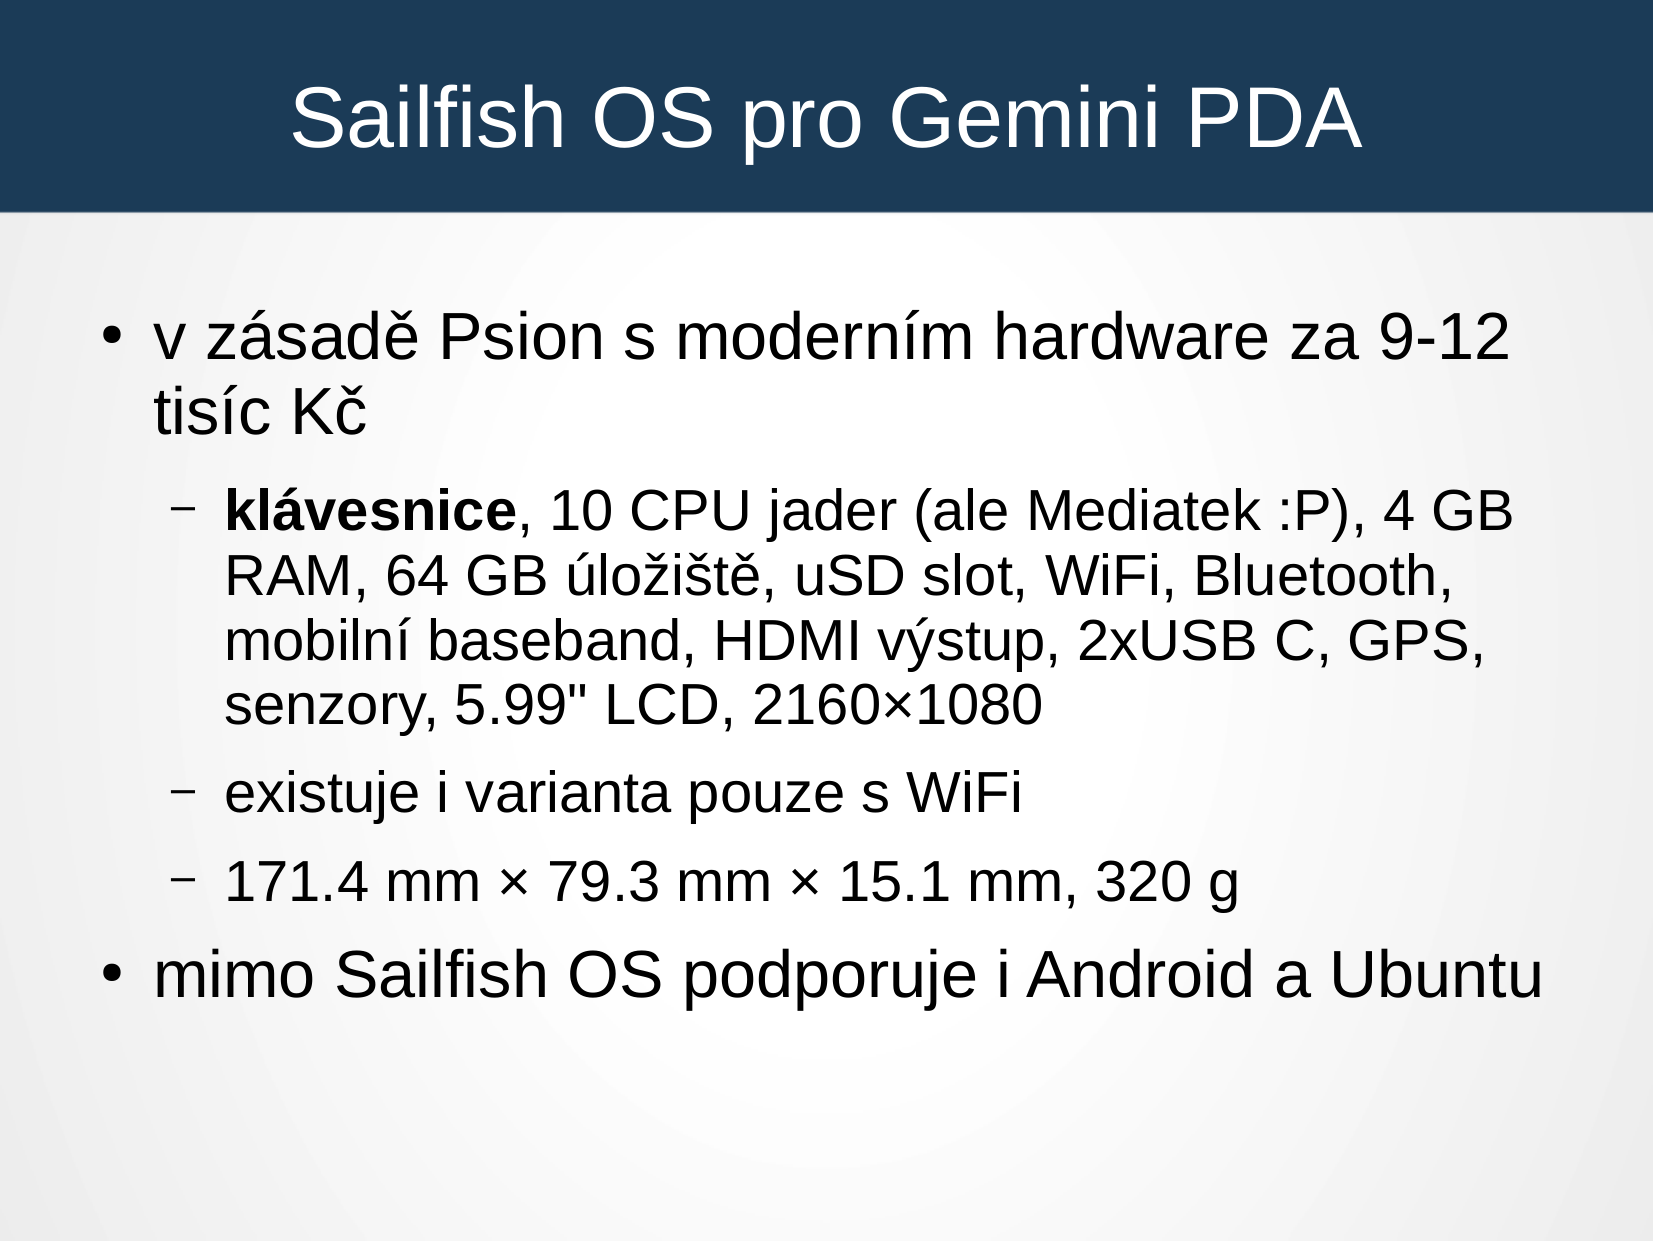

# Sailfish OS pro Gemini PDA
v zásadě Psion s moderním hardware za 9-12 tisíc Kč
klávesnice, 10 CPU jader (ale Mediatek :P), 4 GB RAM, 64 GB úložiště, uSD slot, WiFi, Bluetooth, mobilní baseband, HDMI výstup, 2xUSB C, GPS, senzory, 5.99" LCD, 2160×1080
existuje i varianta pouze s WiFi
171.4 mm × 79.3 mm × 15.1 mm, 320 g
mimo Sailfish OS podporuje i Android a Ubuntu
17